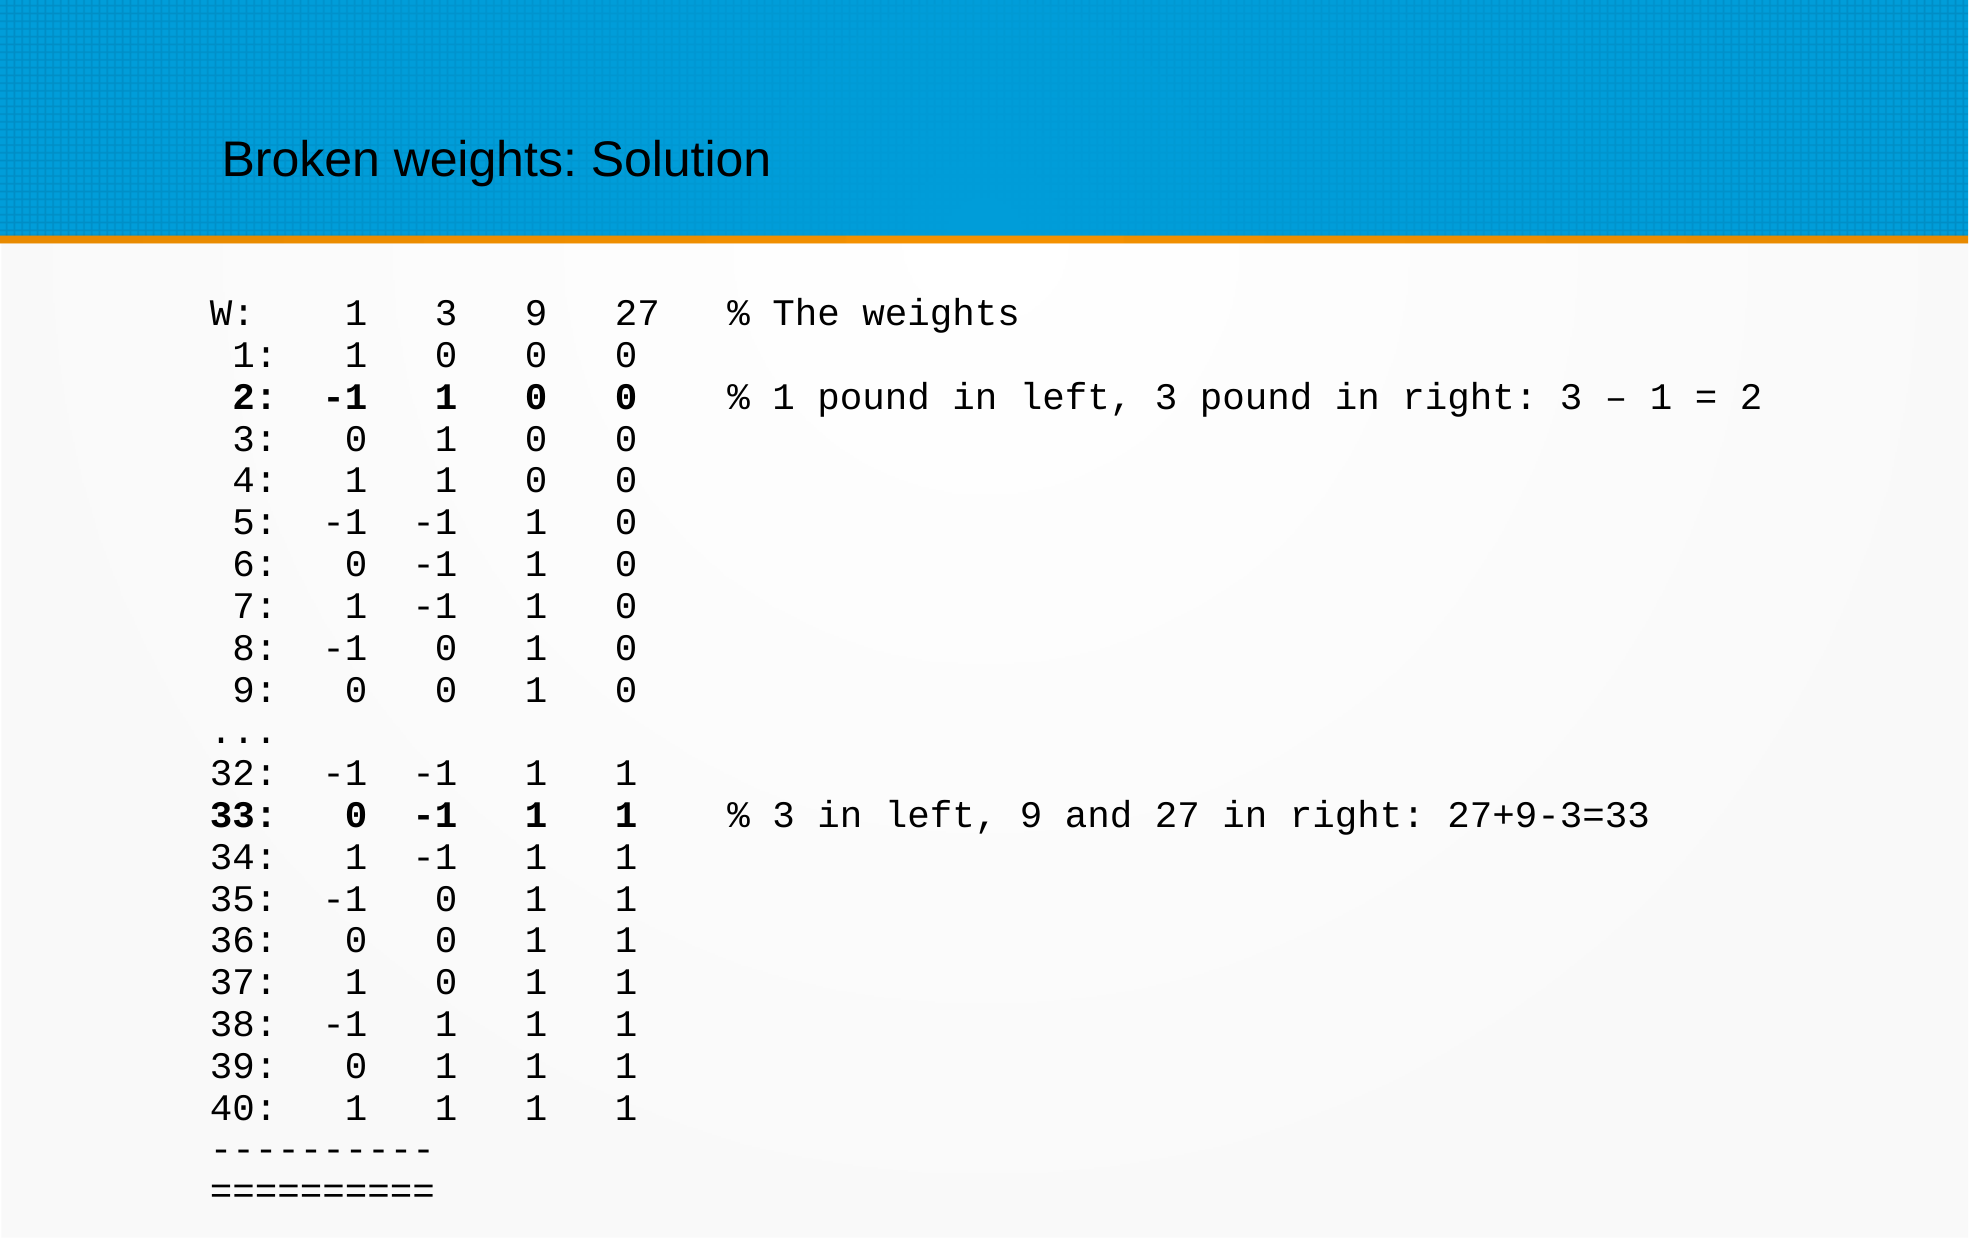

Broken weights: Solution
W: 1 3 9 27 % The weights
 1: 1 0 0 0
 2: -1 1 0 0 % 1 pound in left, 3 pound in right: 3 – 1 = 2
 3: 0 1 0 0
 4: 1 1 0 0
 5: -1 -1 1 0
 6: 0 -1 1 0
 7: 1 -1 1 0
 8: -1 0 1 0
 9: 0 0 1 0
...
32: -1 -1 1 1
33: 0 -1 1 1 % 3 in left, 9 and 27 in right: 27+9-3=33
34: 1 -1 1 1
35: -1 0 1 1
36: 0 0 1 1
37: 1 0 1 1
38: -1 1 1 1
39: 0 1 1 1
40: 1 1 1 1
----------
==========